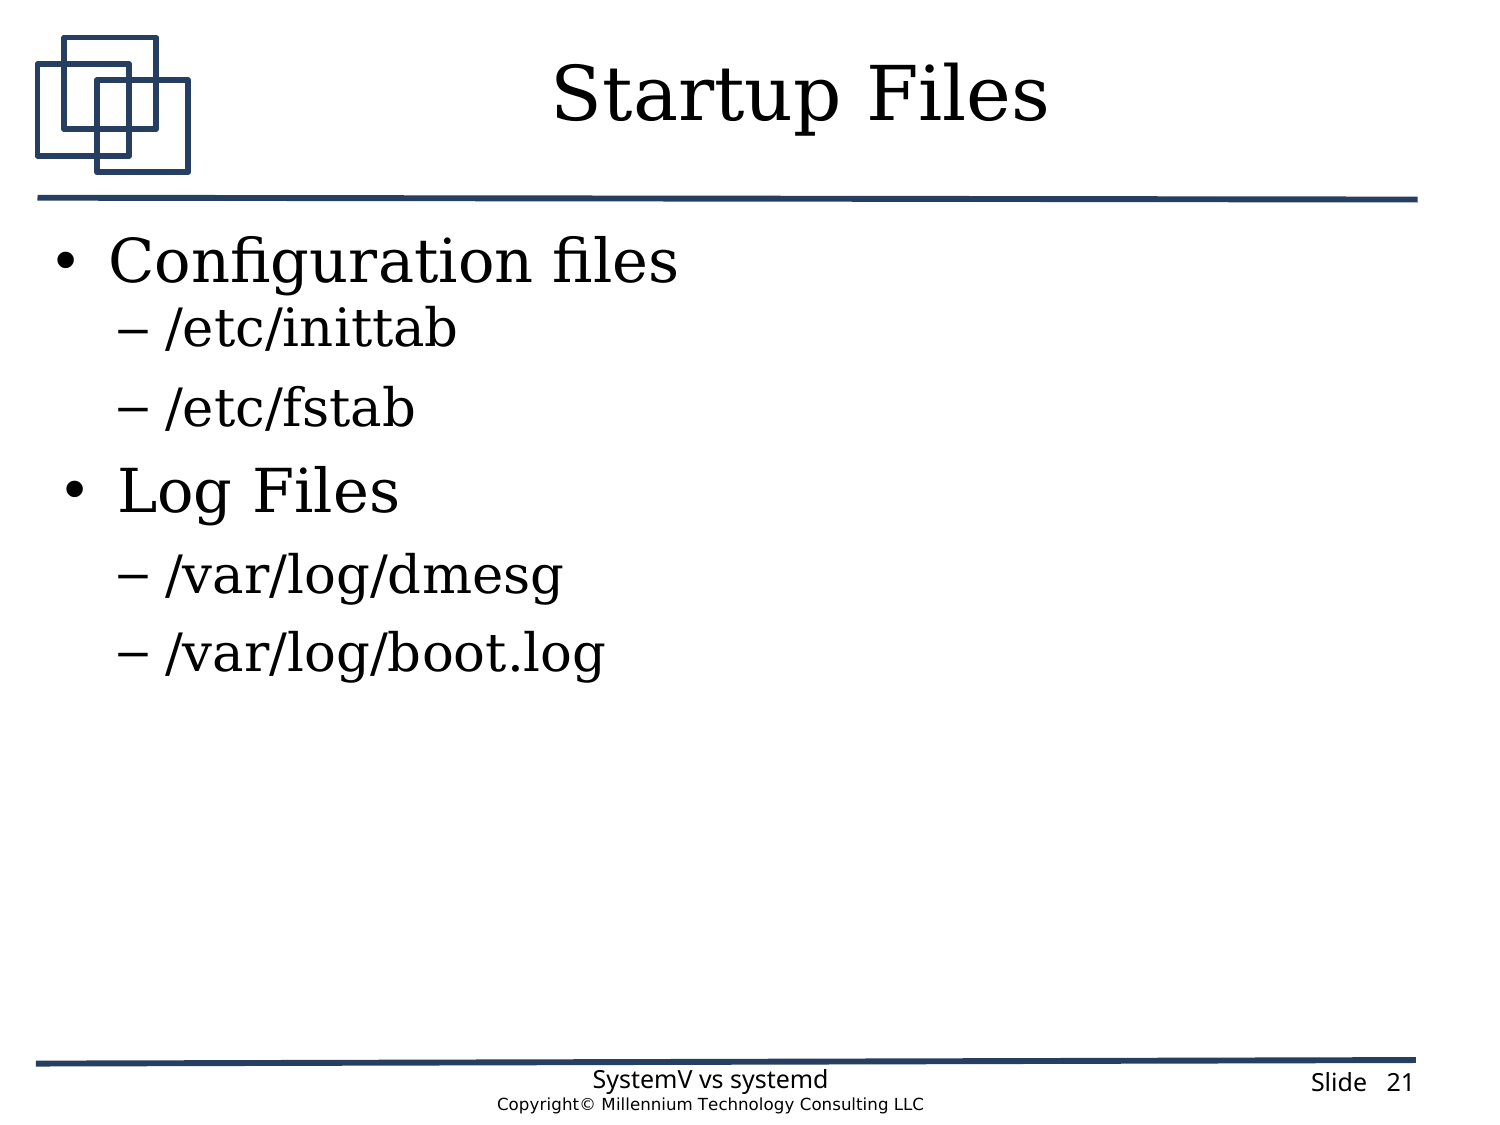

# Startup Files
Configuration files
/etc/inittab
/etc/fstab
Log Files
/var/log/dmesg
/var/log/boot.log